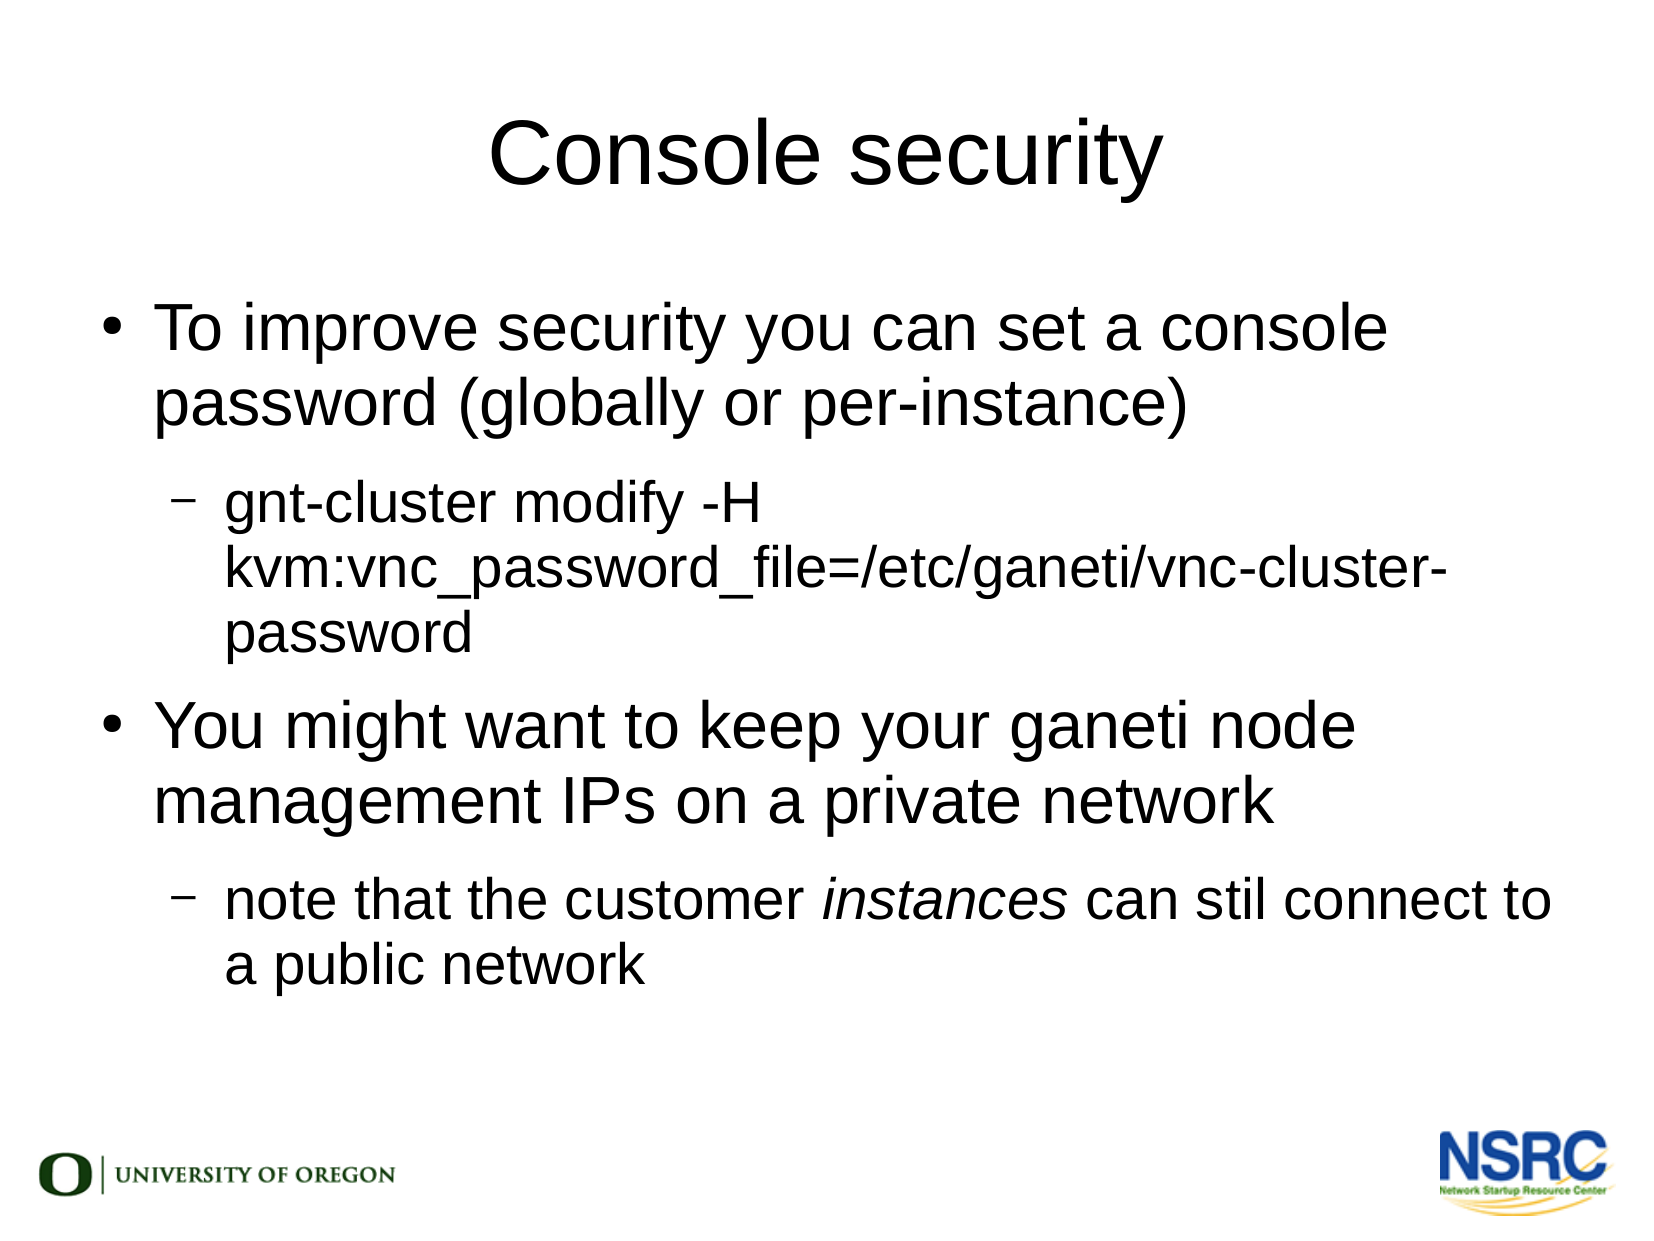

# Console security
To improve security you can set a console password (globally or per-instance)
gnt-cluster modify -H kvm:vnc_password_file=/etc/ganeti/vnc-cluster-password
You might want to keep your ganeti node management IPs on a private network
note that the customer instances can stil connect to a public network